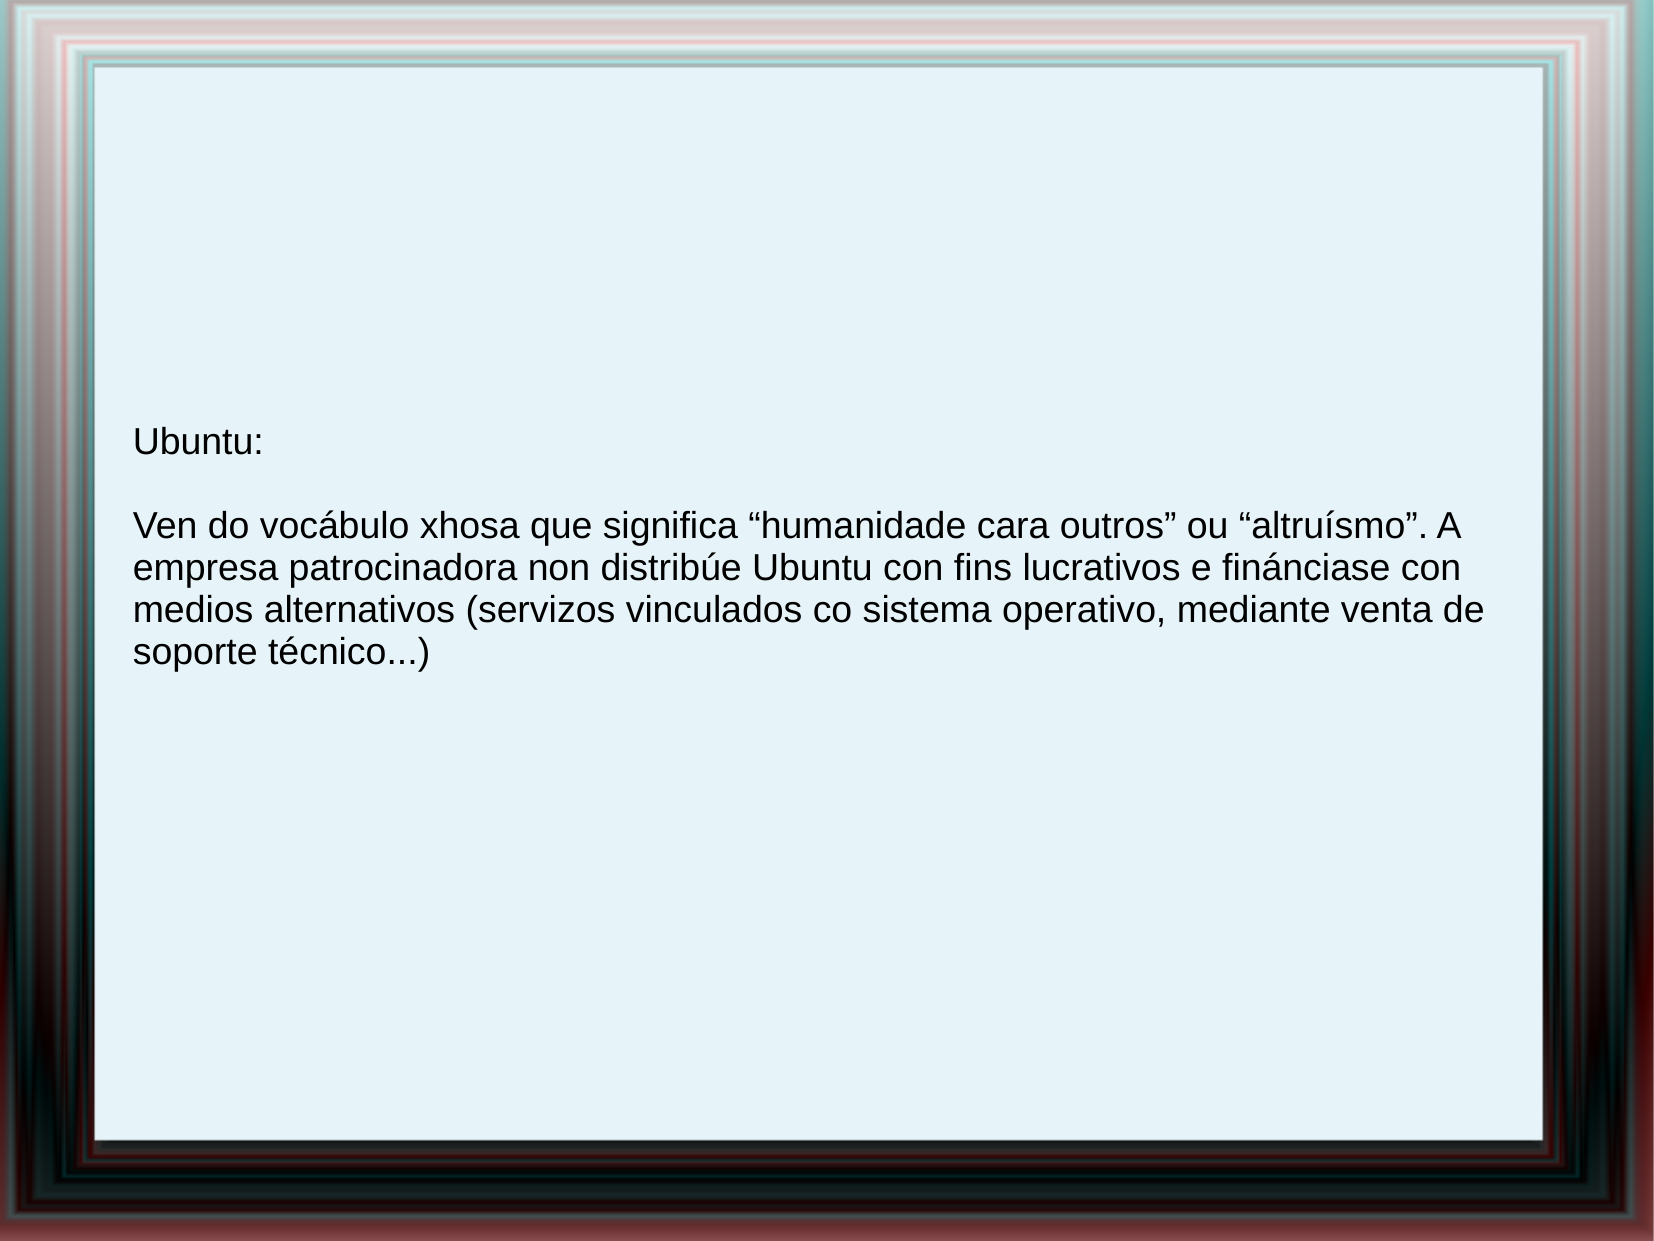

Ubuntu:
Ven do vocábulo xhosa que significa “humanidade cara outros” ou “altruísmo”. A empresa patrocinadora non distribúe Ubuntu con fins lucrativos e finánciase con medios alternativos (servizos vinculados co sistema operativo, mediante venta de soporte técnico...)